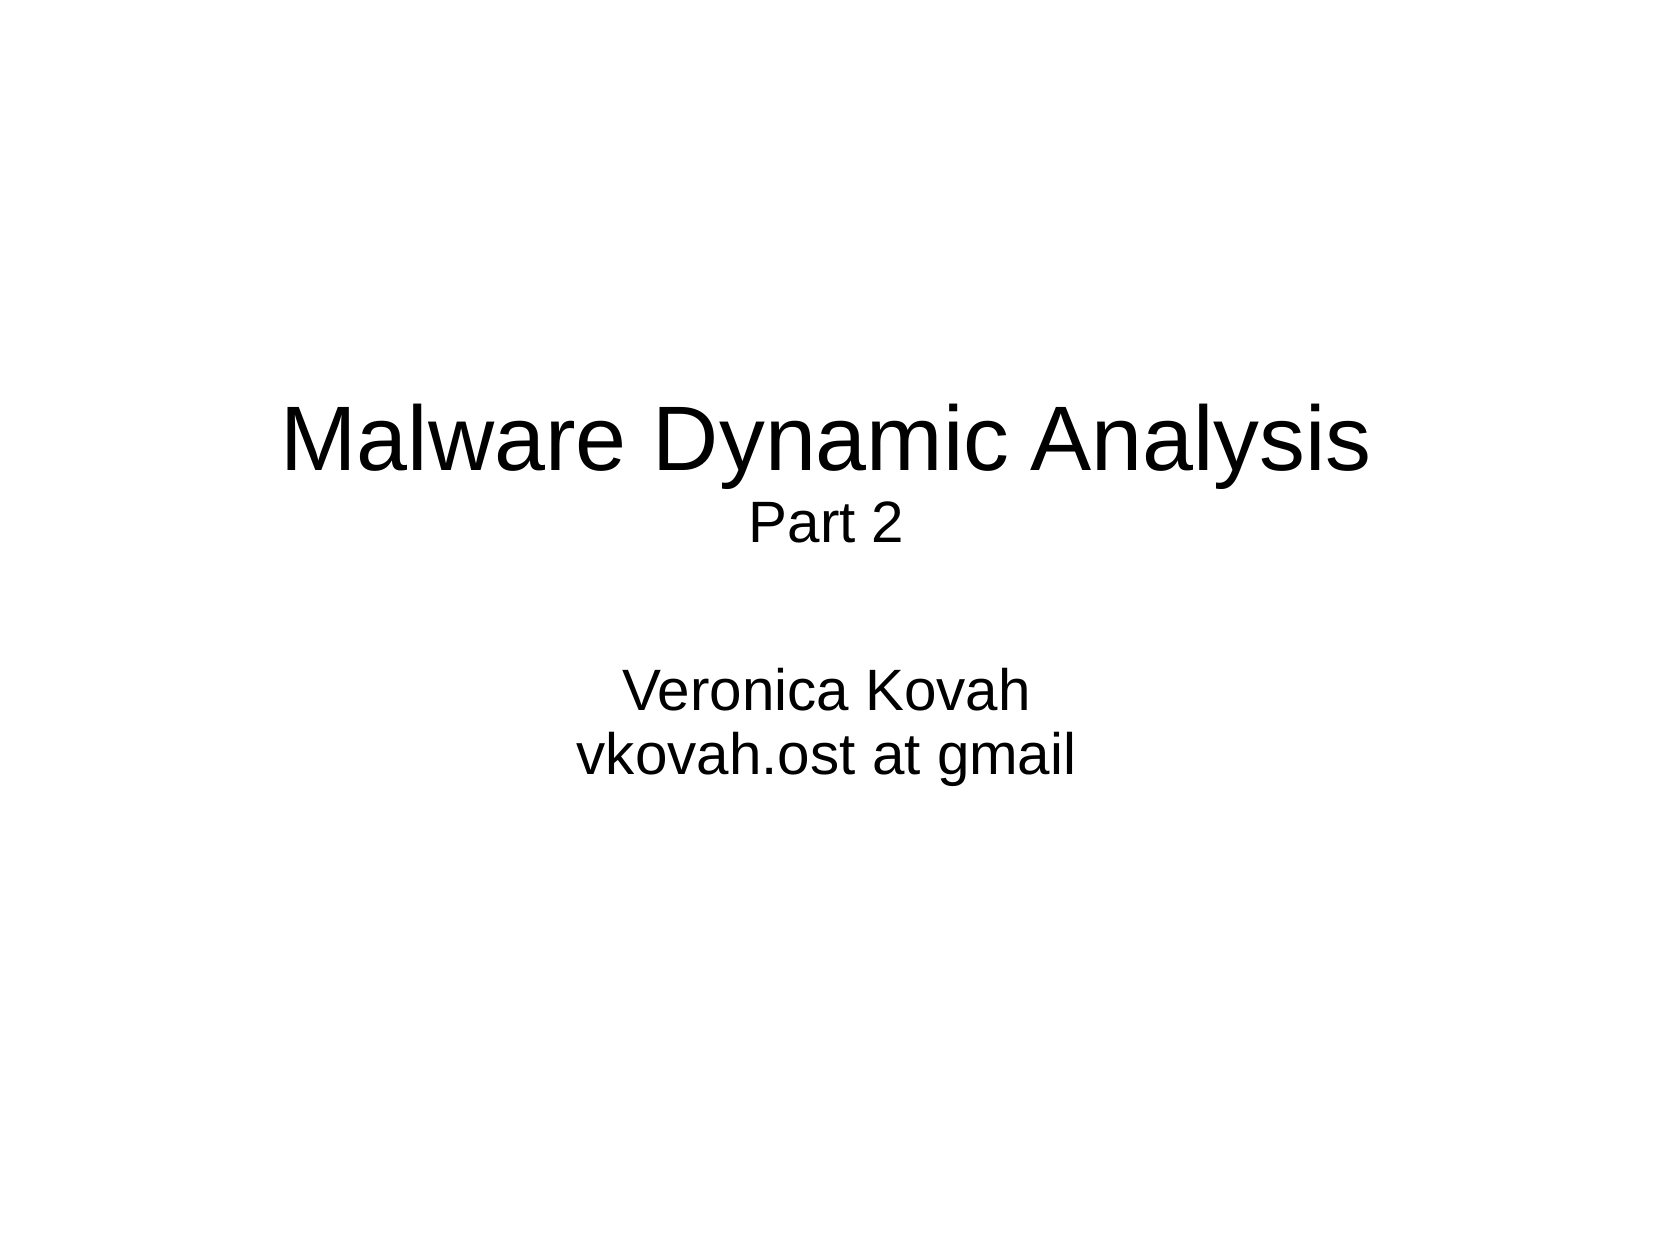

# Malware Dynamic Analysis
Part 2
Veronica Kovah
vkovah.ost at gmail